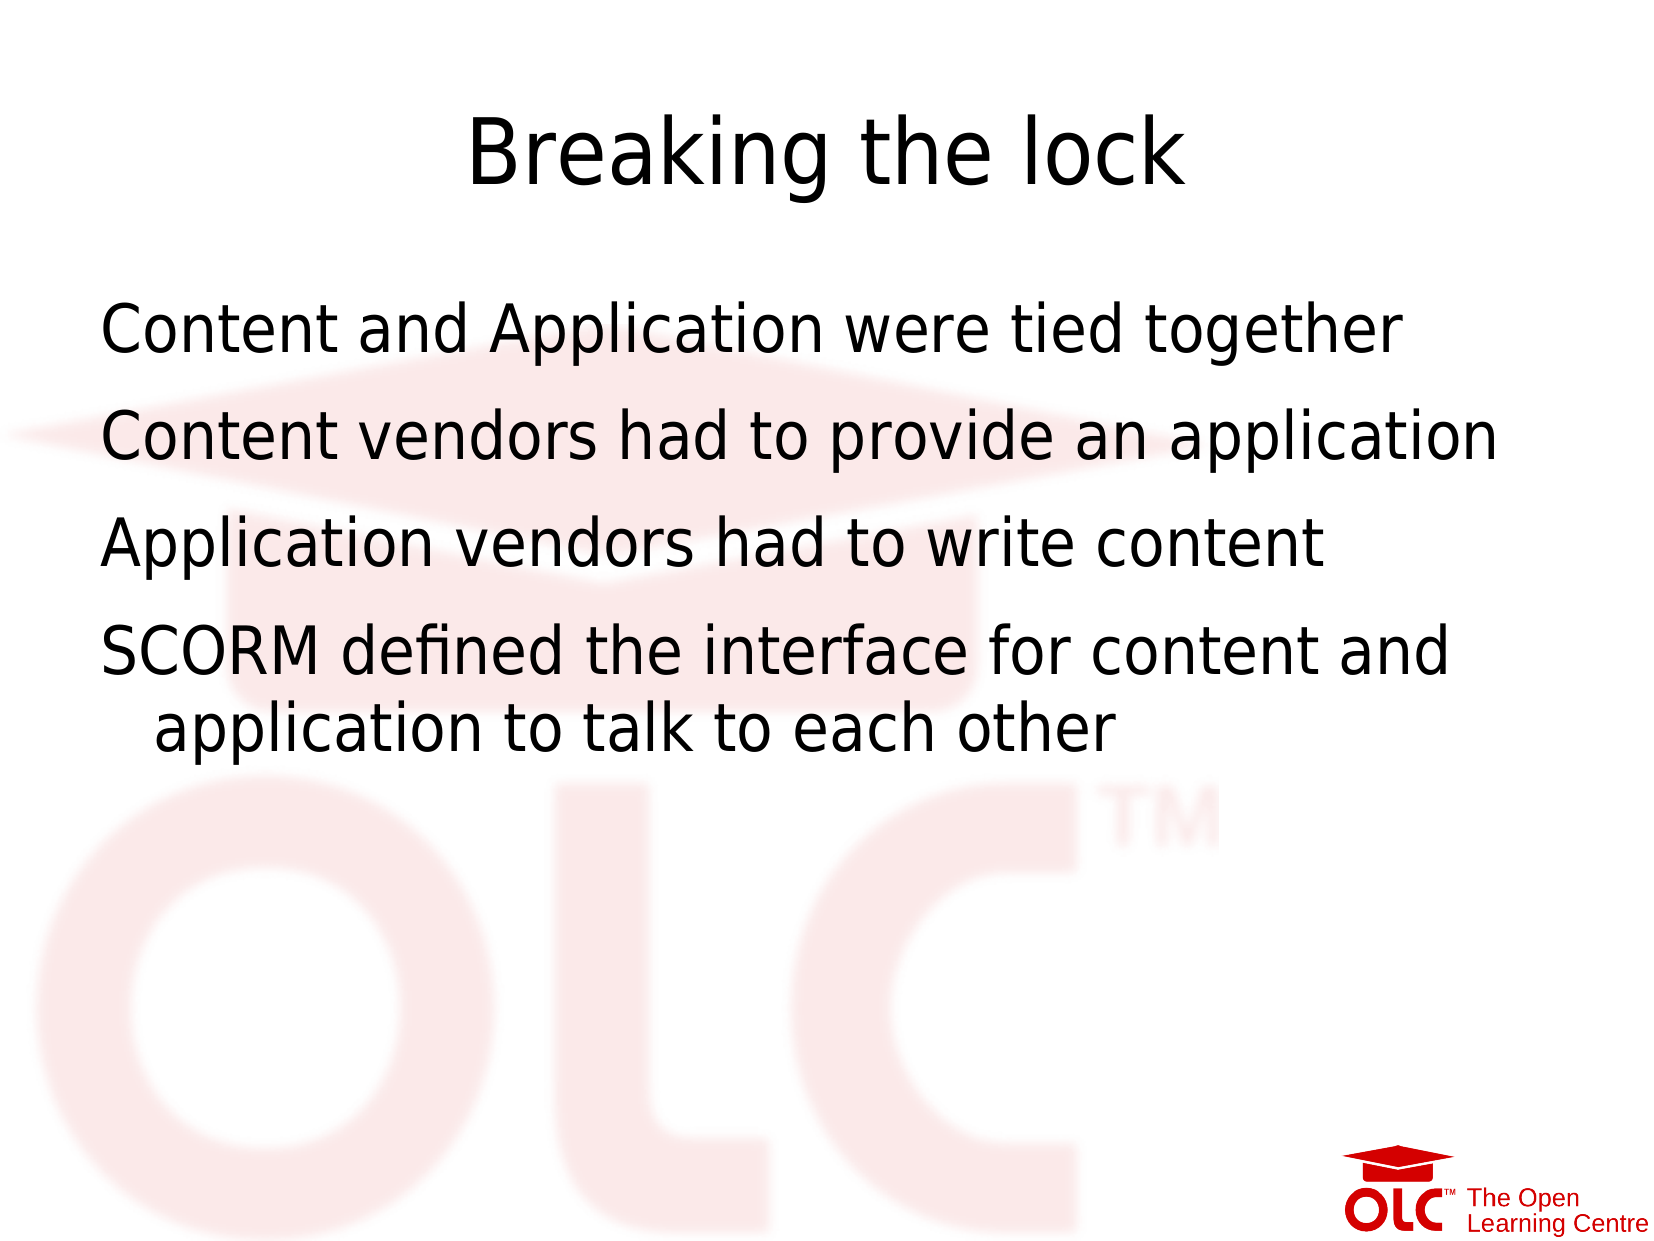

# Breaking the lock
Content and Application were tied together
Content vendors had to provide an application
Application vendors had to write content
SCORM defined the interface for content and application to talk to each other